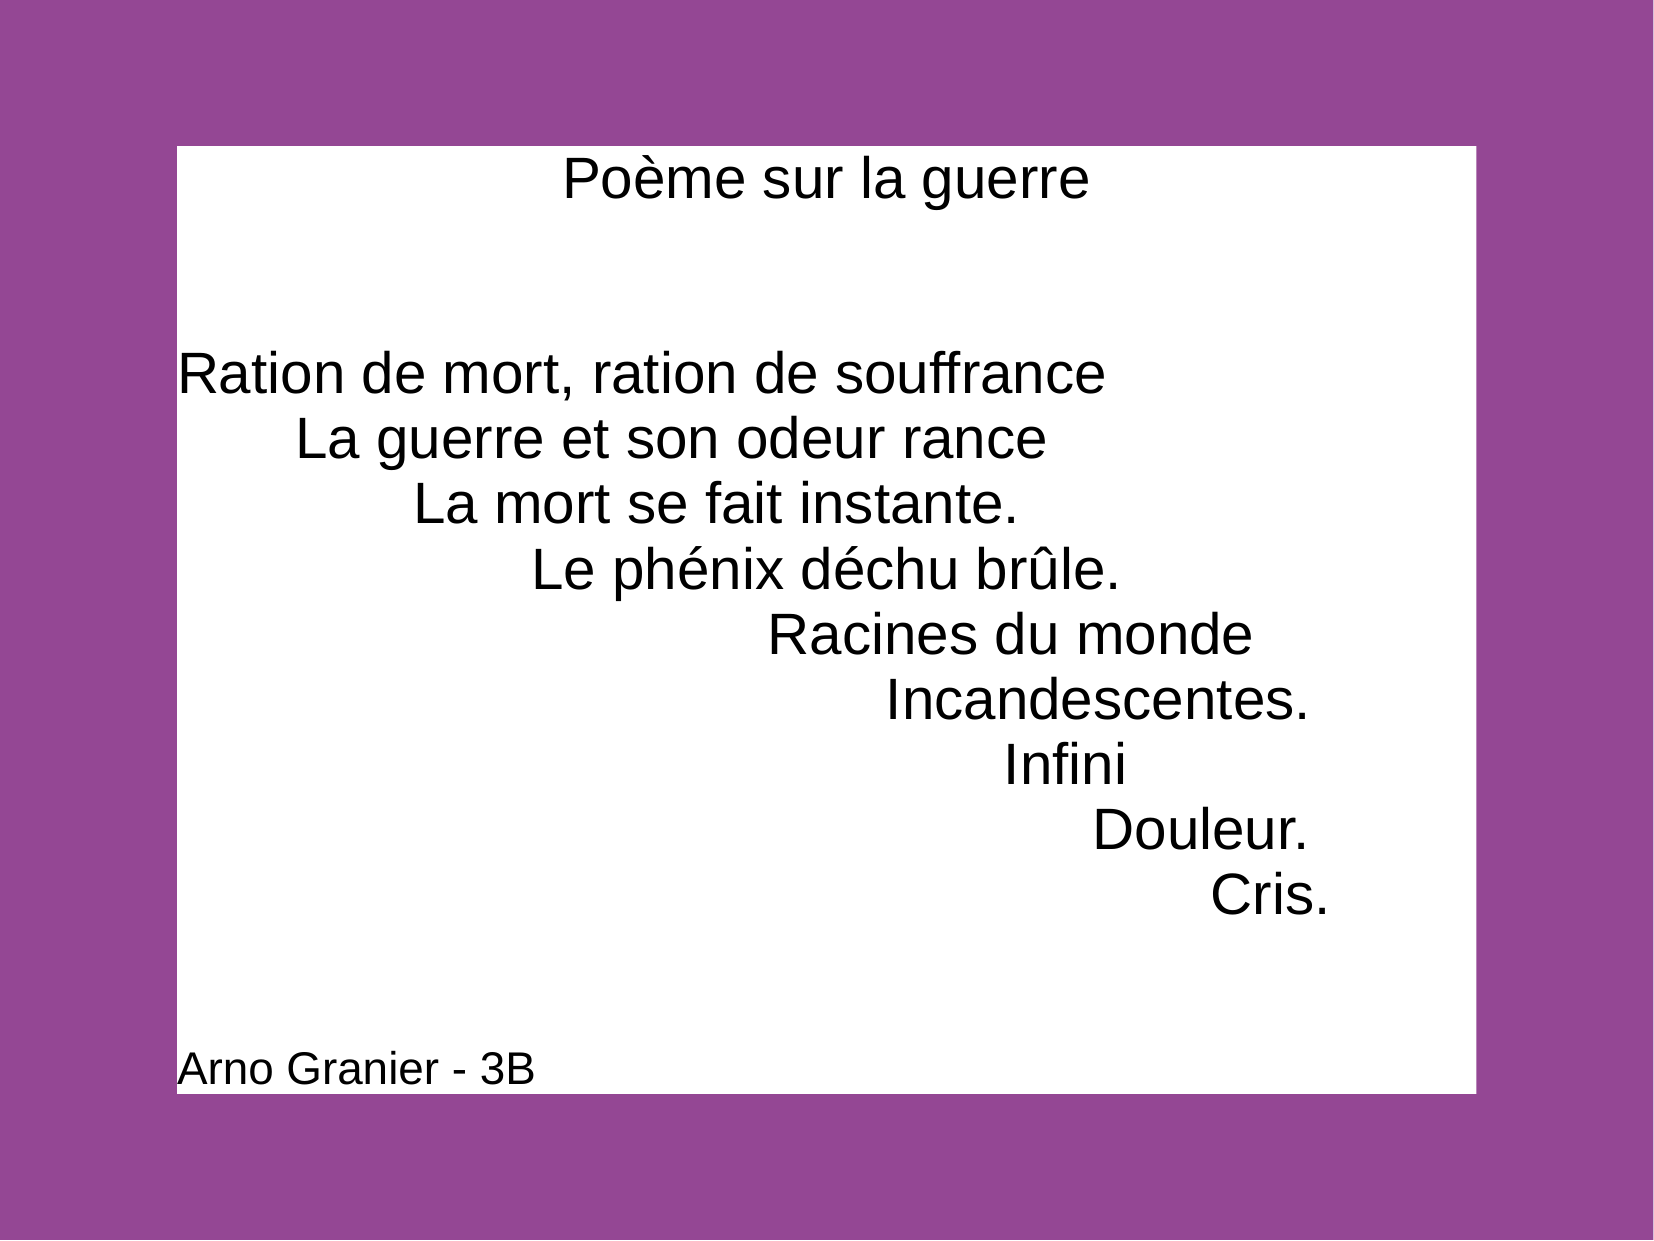

# Poème sur la guerre
Ration de mort, ration de souffrance
	La guerre et son odeur rance
	La mort se fait instante.
	Le phénix déchu brûle.
	Racines du monde
	Incandescentes.
	Infini
	Douleur.
	Cris.
Arno Granier - 3B